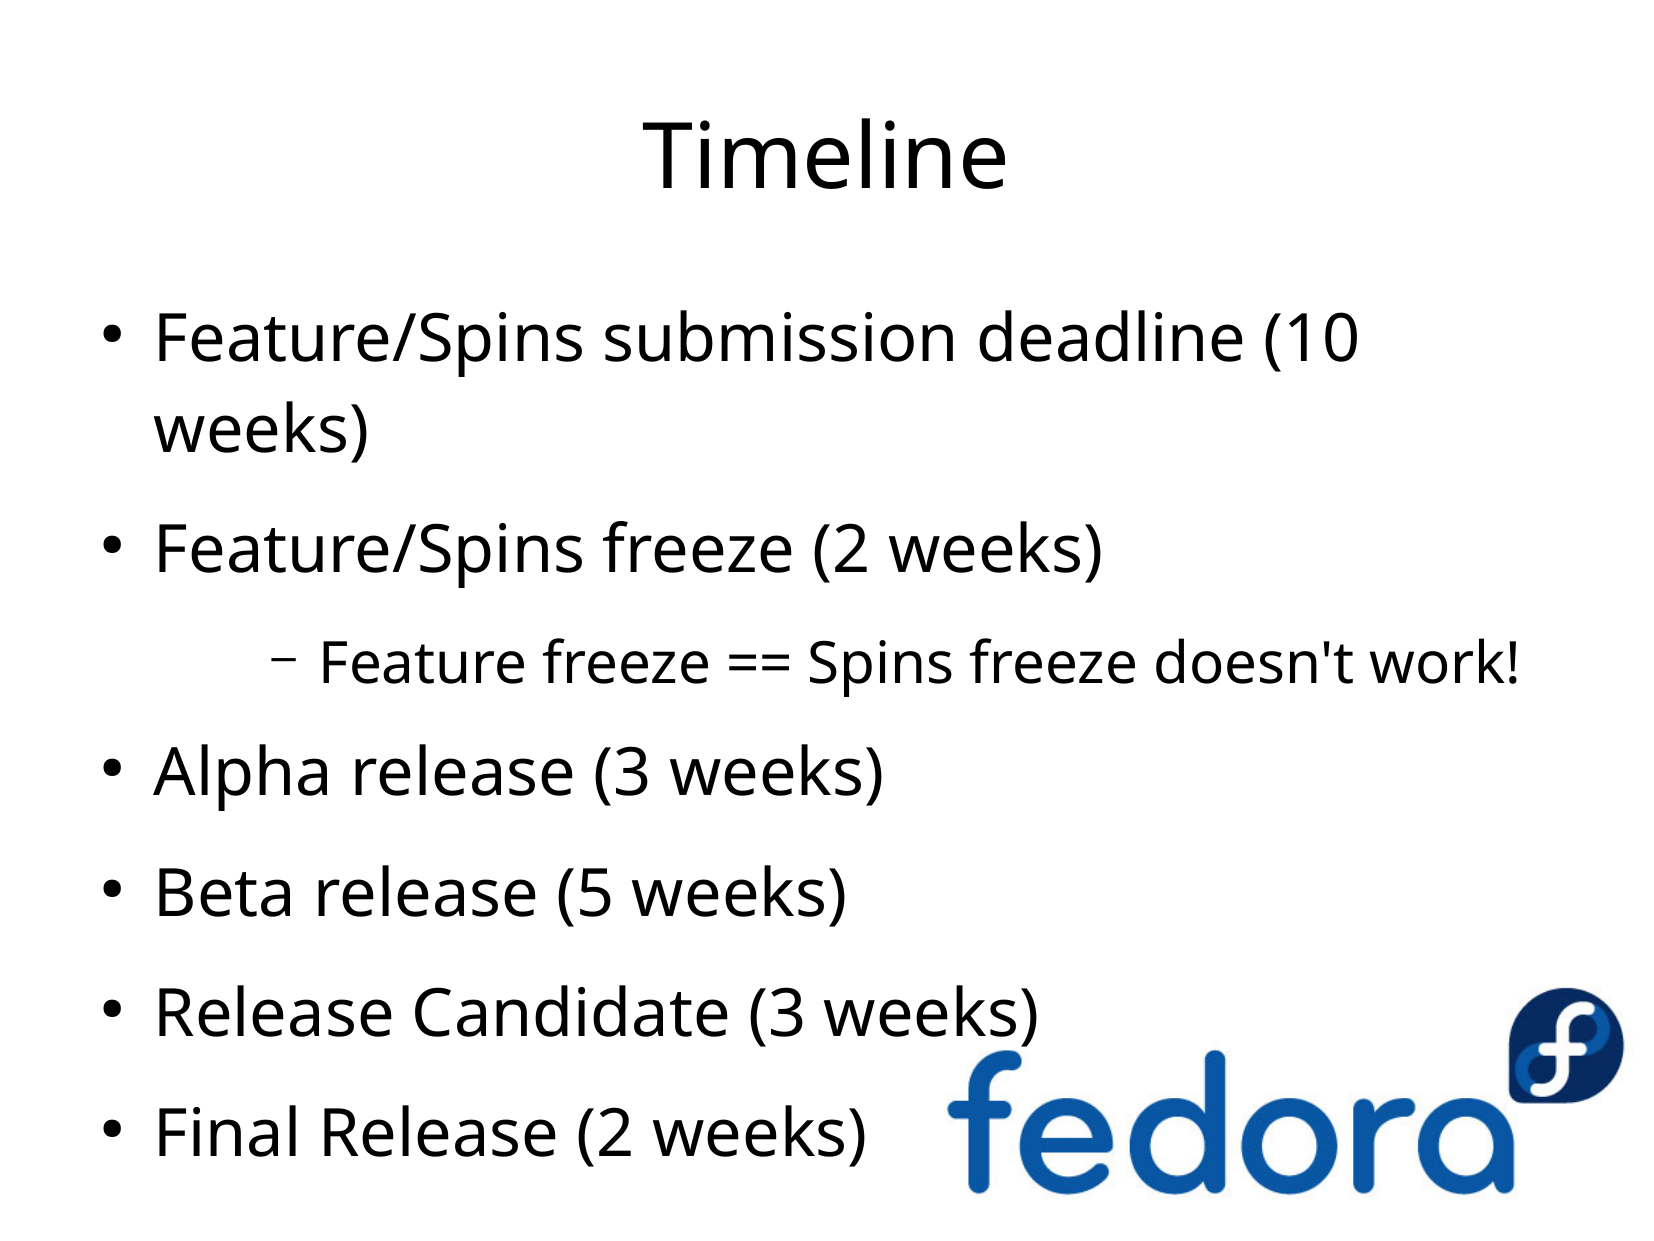

# Timeline
Feature/Spins submission deadline (10 weeks)
Feature/Spins freeze (2 weeks)
Feature freeze == Spins freeze doesn't work!
Alpha release (3 weeks)
Beta release (5 weeks)
Release Candidate (3 weeks)
Final Release (2 weeks)